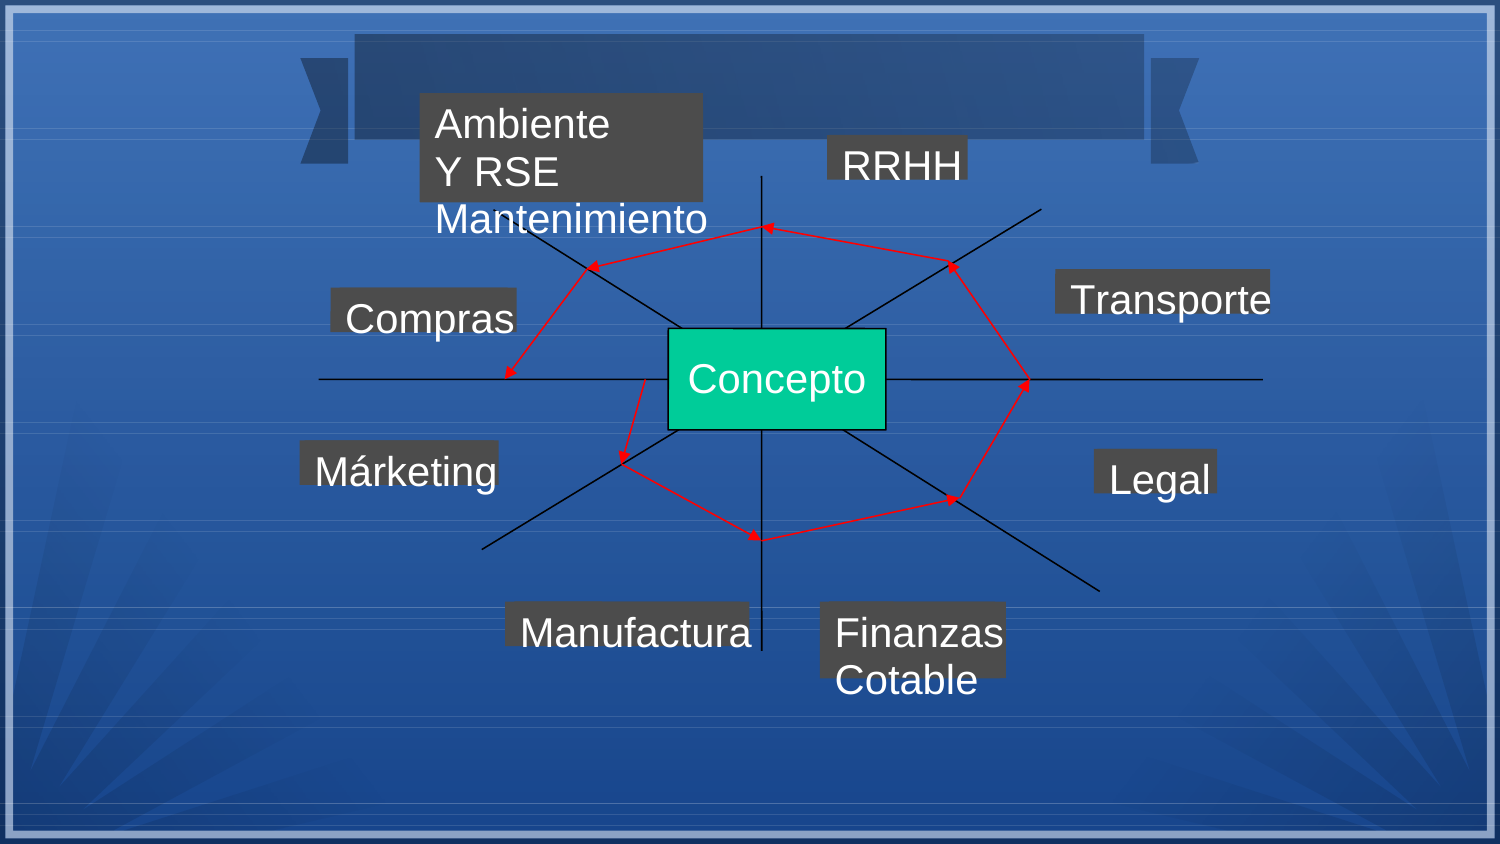

Ambiente
Y RSE
Mantenimiento
RRHH
Transporte
Compras
Concepto
Márketing
Legal
Manufactura
Finanzas
Cotable